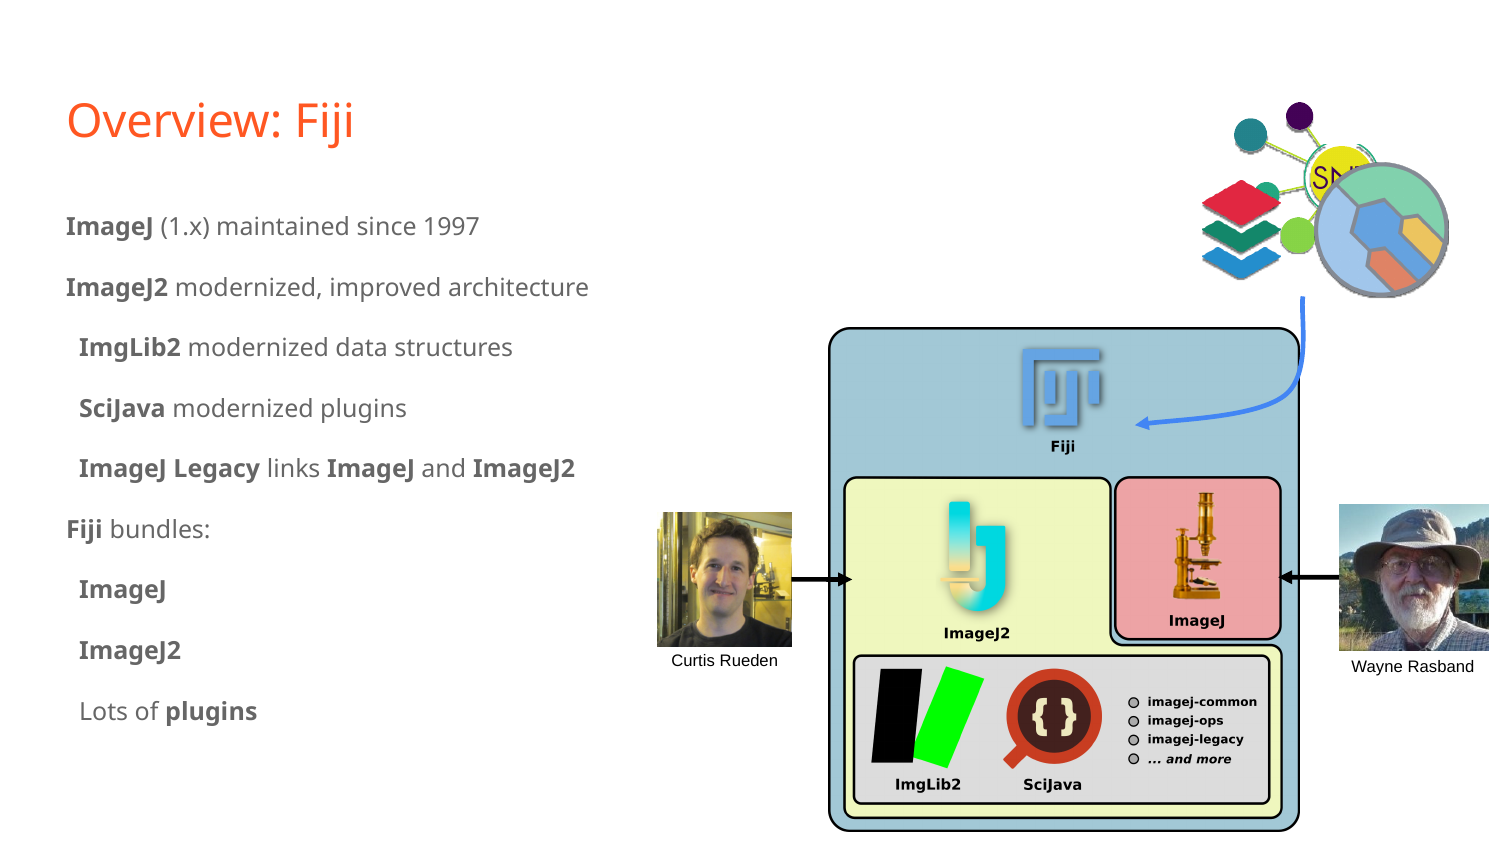

# Overview: Fiji
ImageJ (1.x) maintained since 1997
ImageJ2 modernized, improved architecture
 ImgLib2 modernized data structures
 SciJava modernized plugins
 ImageJ Legacy links ImageJ and ImageJ2
Fiji bundles:
 ImageJ
 ImageJ2
 Lots of plugins
Curtis Rueden
Wayne Rasband